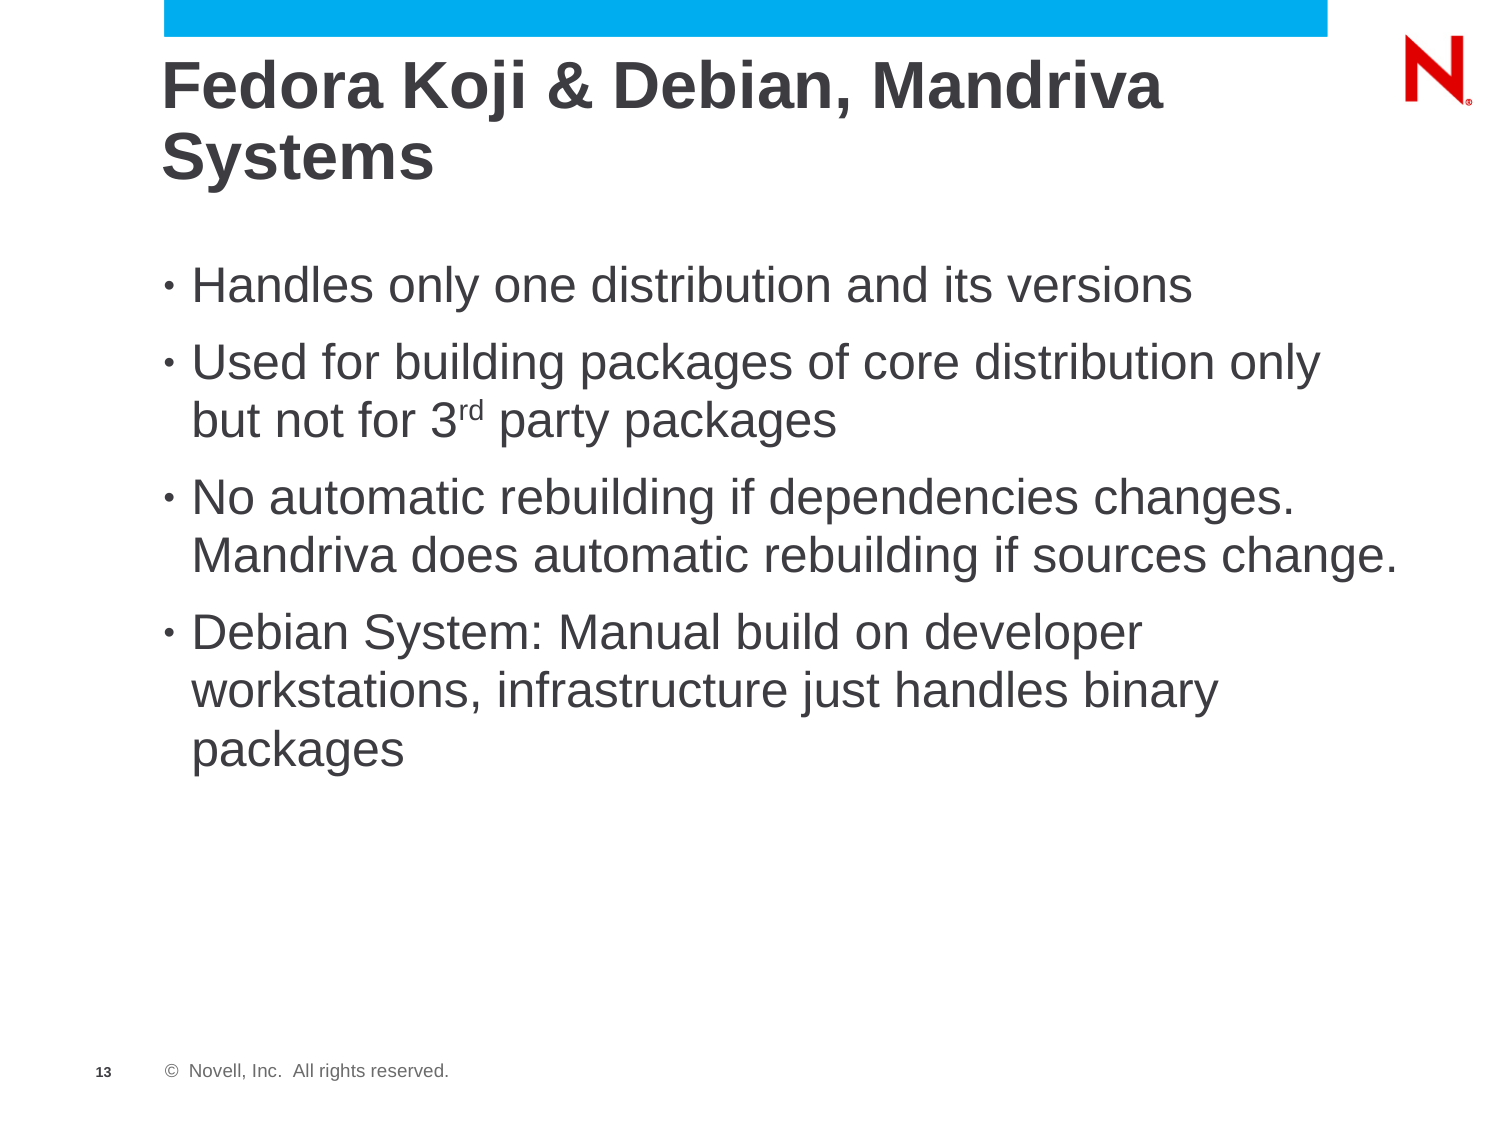

# Fedora Koji & Debian, Mandriva Systems
Handles only one distribution and its versions
Used for building packages of core distribution only but not for 3rd party packages
No automatic rebuilding if dependencies changes. Mandriva does automatic rebuilding if sources change.
Debian System: Manual build on developer workstations, infrastructure just handles binary packages